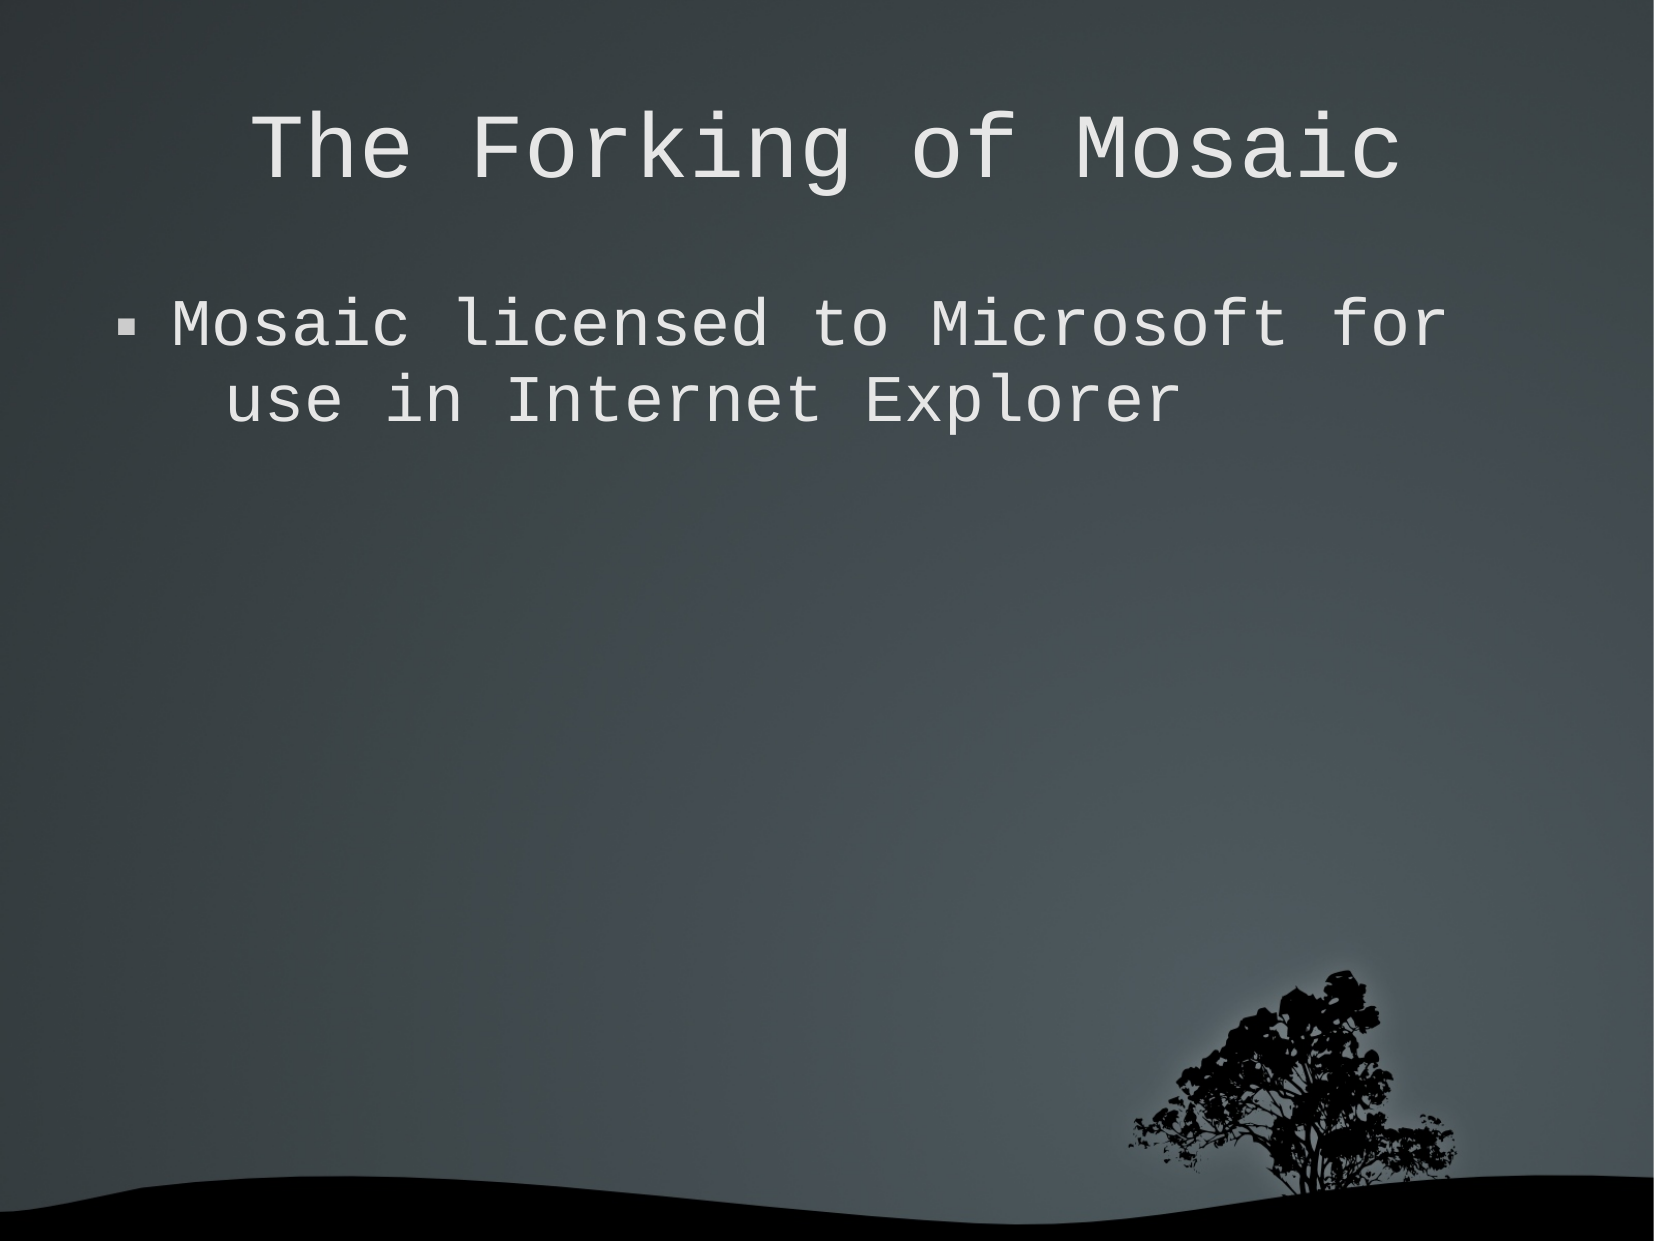

# The Forking of Mosaic
Mosaic licensed to Microsoft for use in Internet Explorer